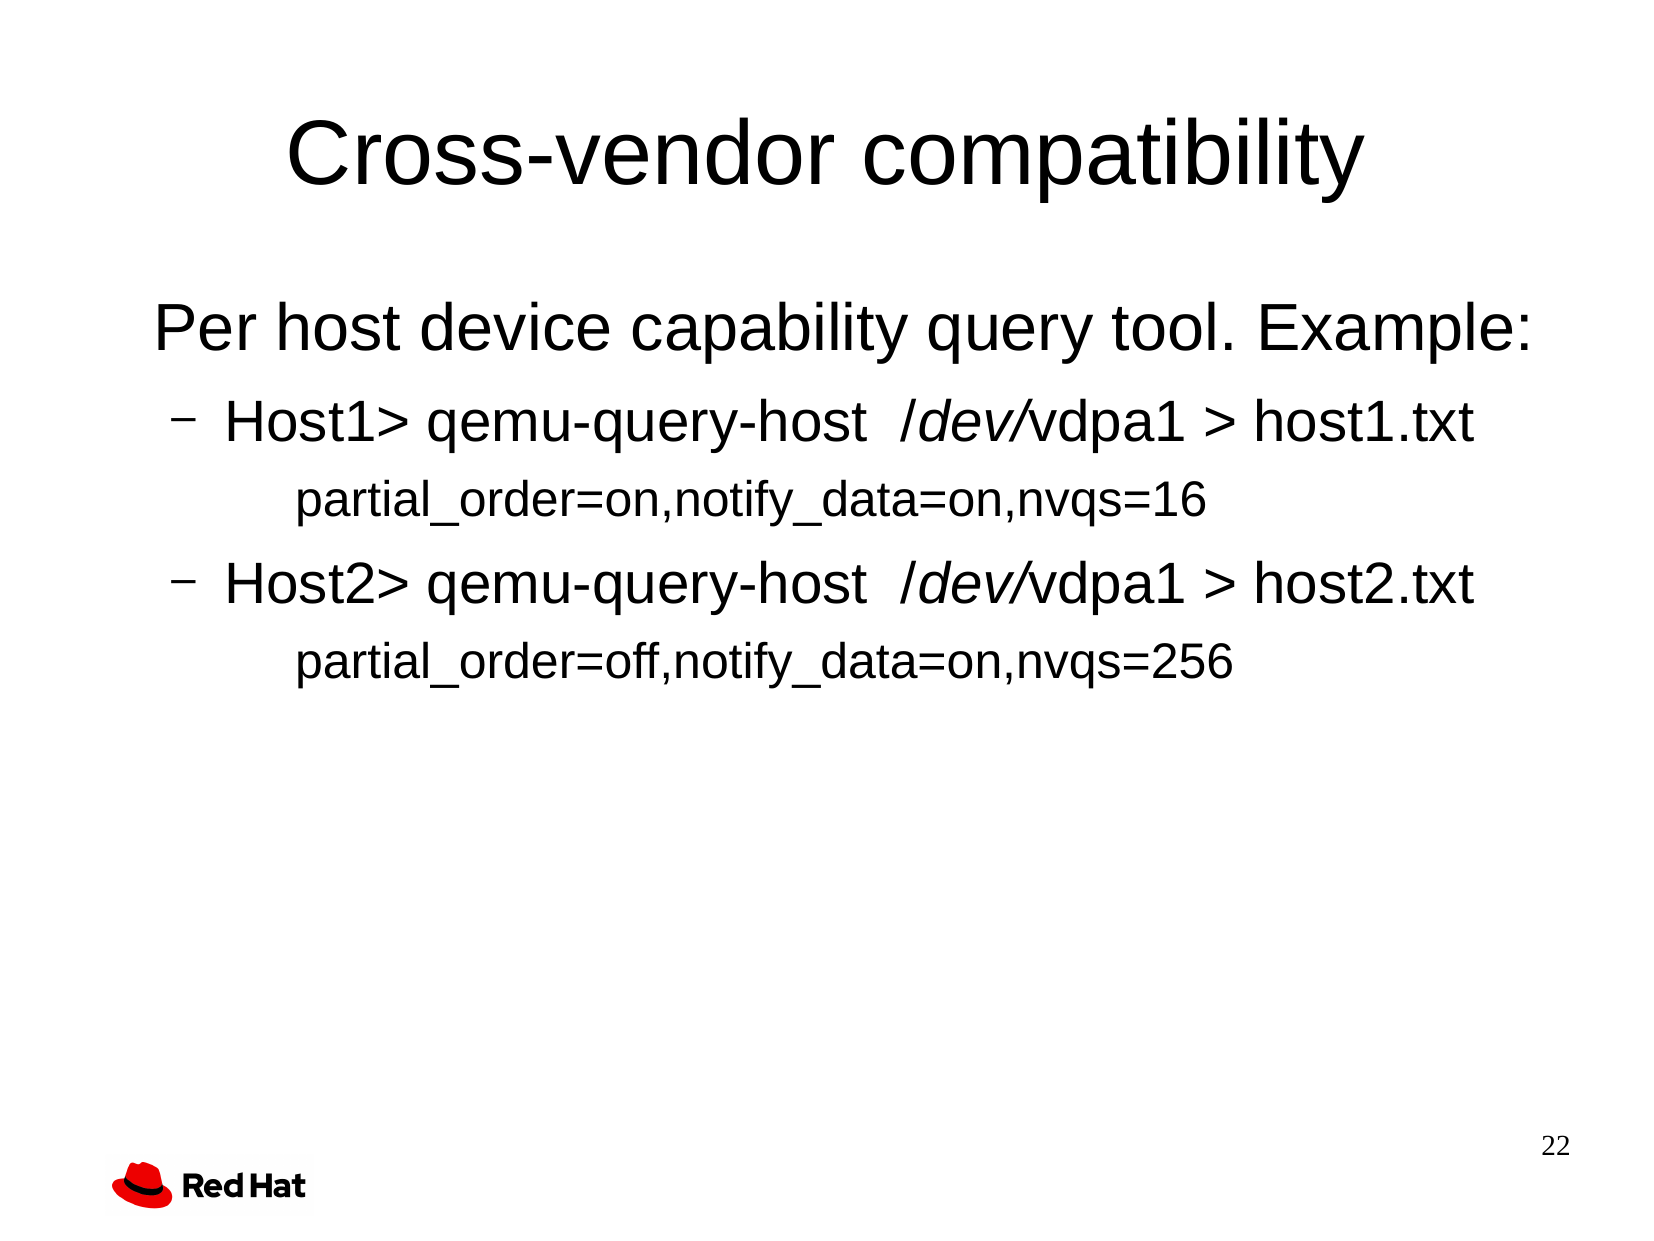

# Cross-vendor compatibility
Per host device capability query tool. Example:
Host1> qemu-query-host /dev/vdpa1 > host1.txt
partial_order=on,notify_data=on,nvqs=16
Host2> qemu-query-host /dev/vdpa1 > host2.txt
partial_order=off,notify_data=on,nvqs=256
22